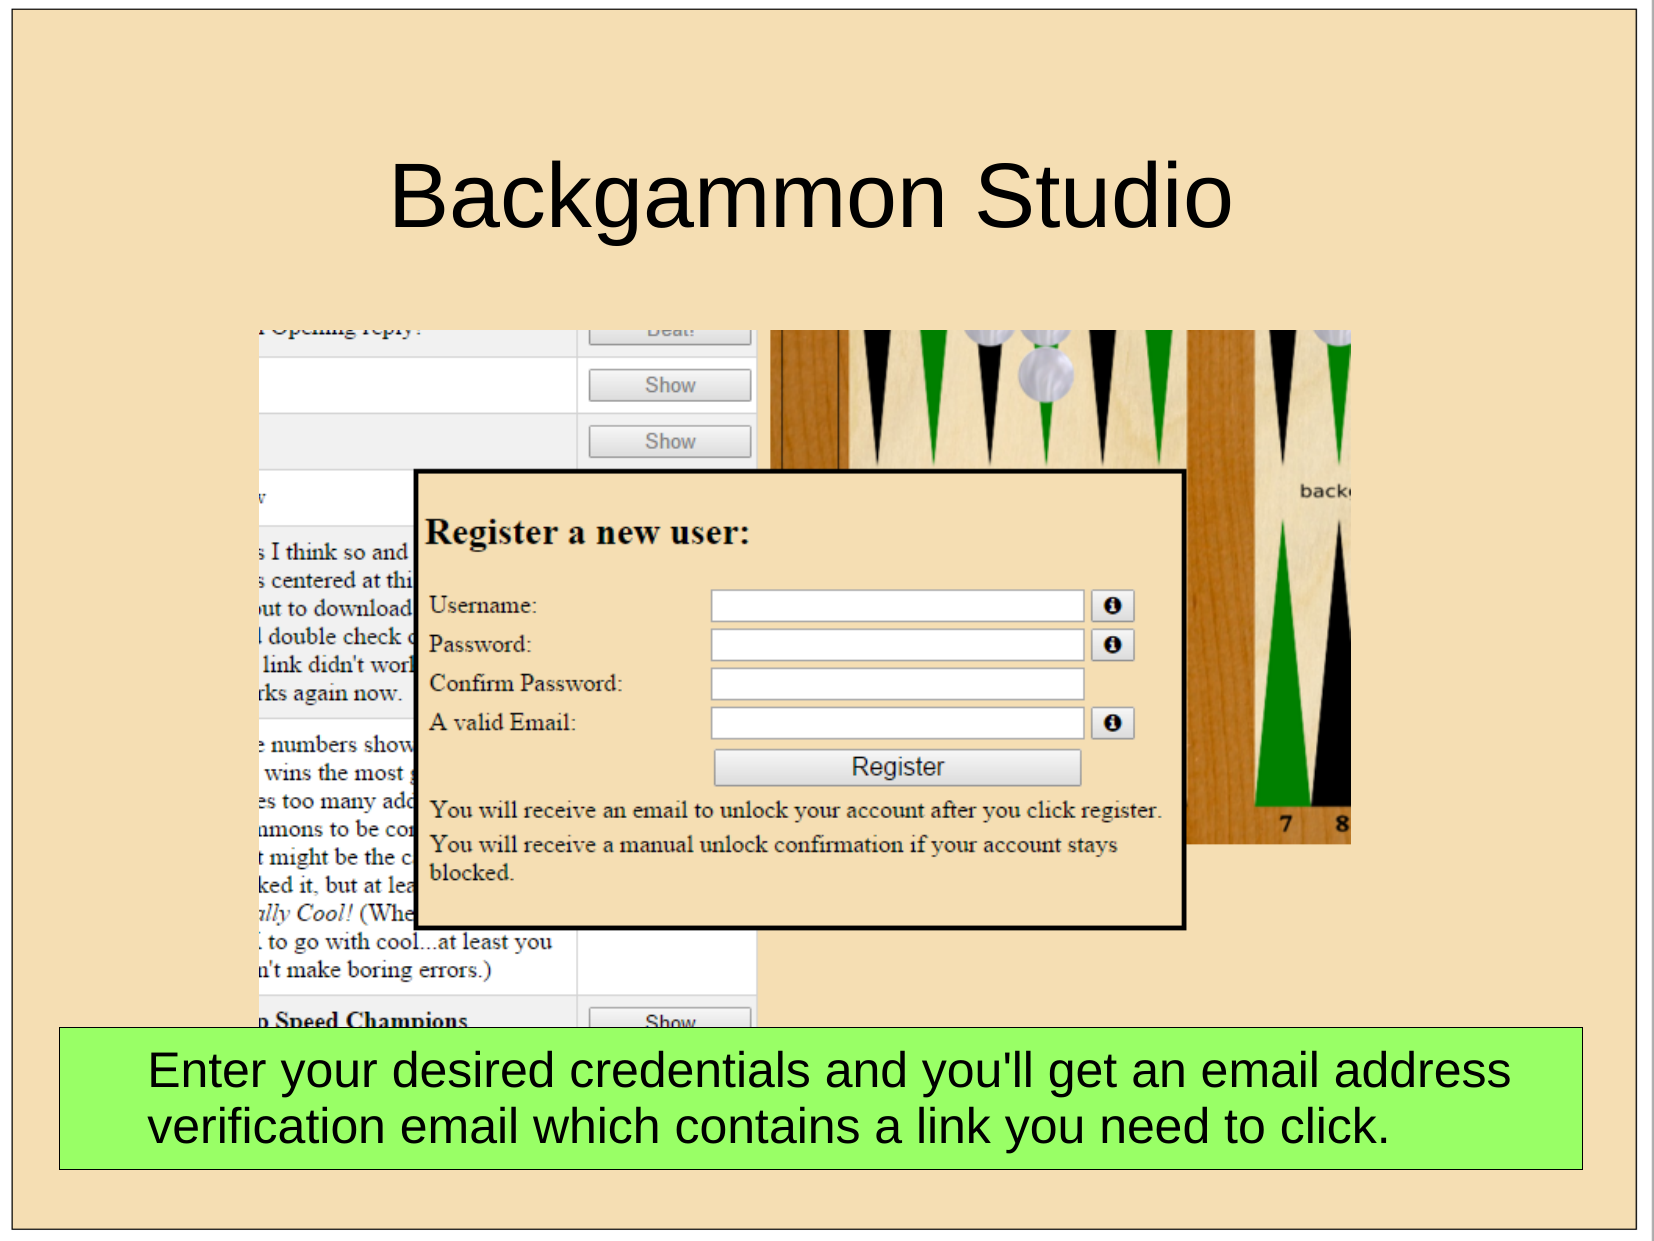

# Backgammon Studio
Enter your desired credentials and you'll get an email address
verification email which contains a link you need to click.